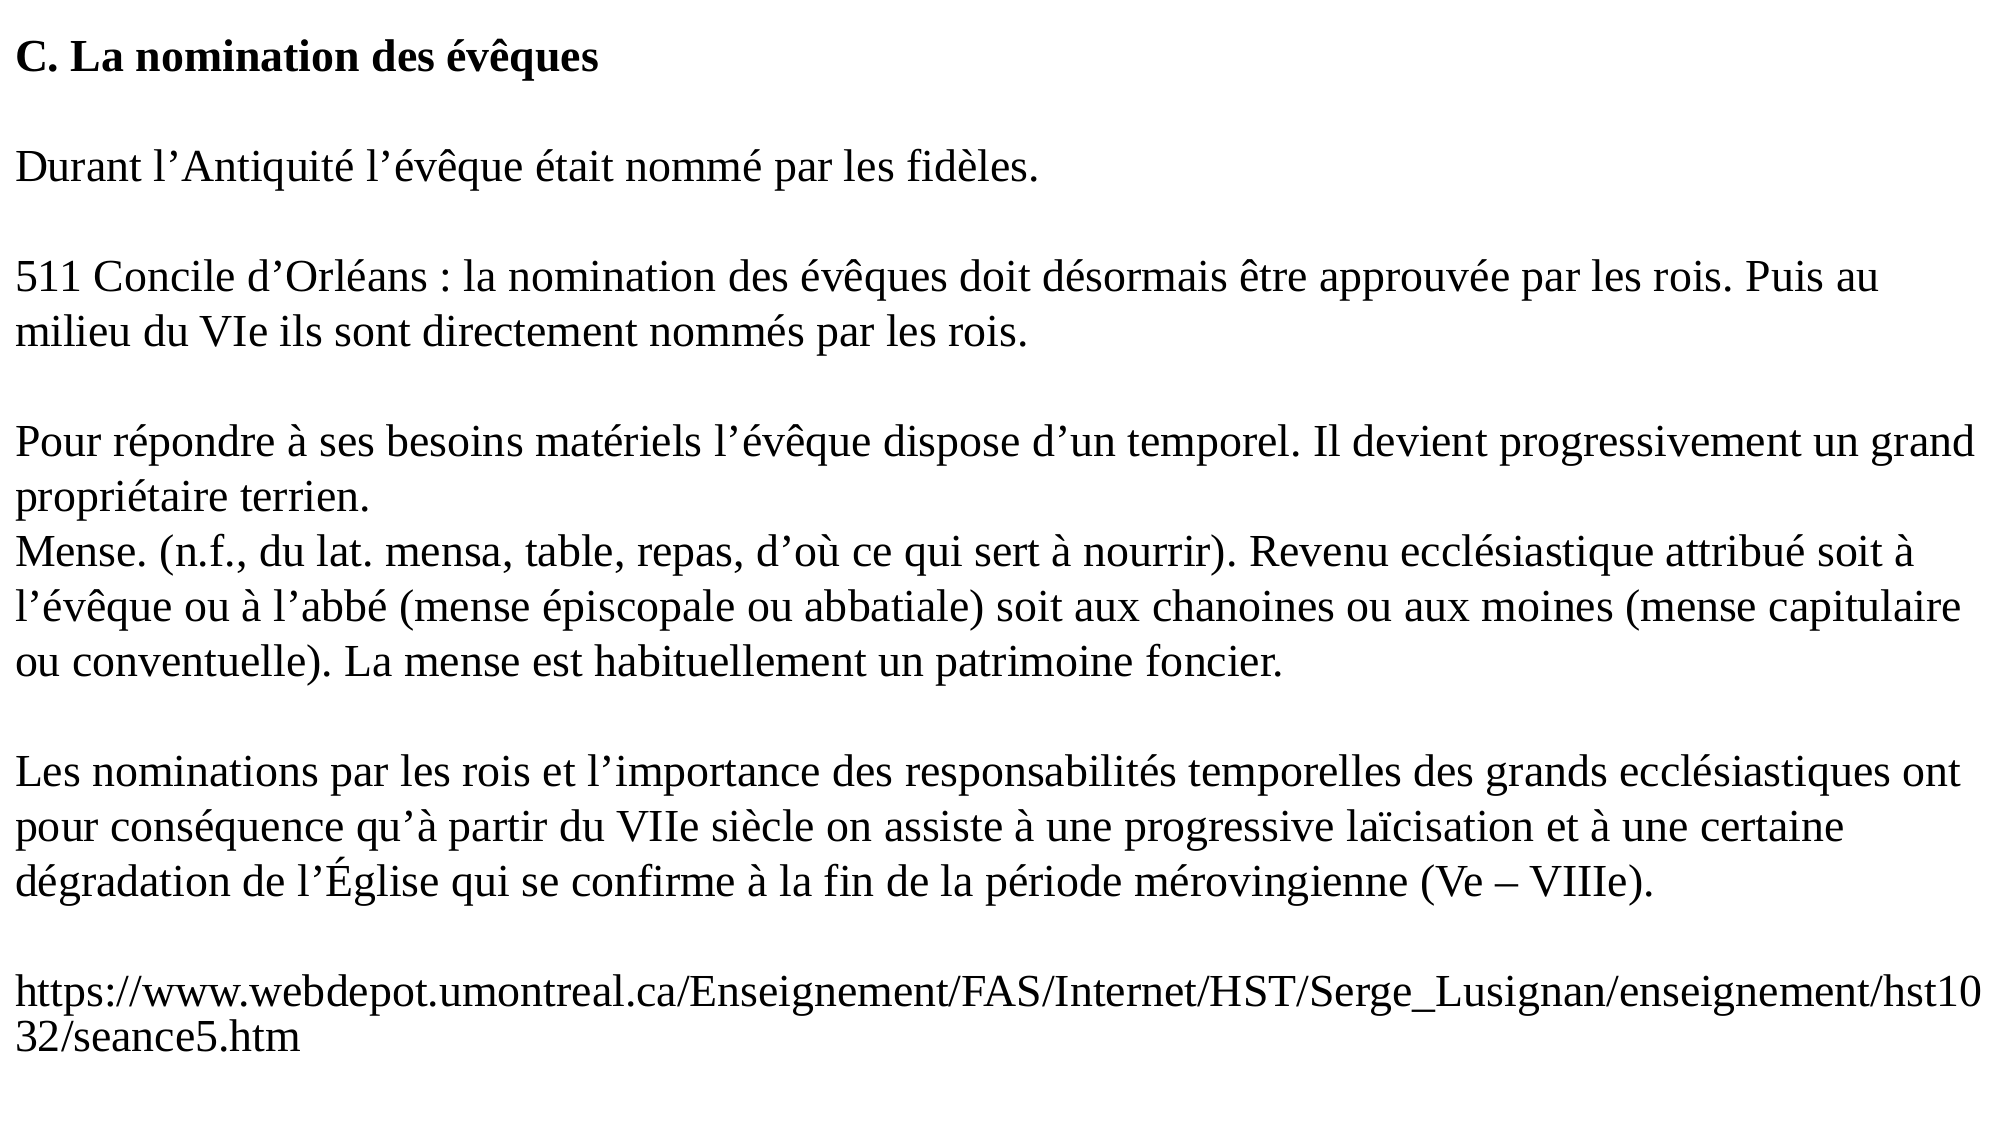

C. La nomination des évêques
Durant l’Antiquité l’évêque était nommé par les fidèles.
511 Concile d’Orléans : la nomination des évêques doit désormais être approuvée par les rois. Puis au milieu du VIe ils sont directement nommés par les rois.
Pour répondre à ses besoins matériels l’évêque dispose d’un temporel. Il devient progressivement un grand propriétaire terrien.
Mense. (n.f., du lat. mensa, table, repas, d’où ce qui sert à nourrir). Revenu ecclésiastique attribué soit à l’évêque ou à l’abbé (mense épiscopale ou abbatiale) soit aux chanoines ou aux moines (mense capitulaire ou conventuelle). La mense est habituellement un patrimoine foncier.
Les nominations par les rois et l’importance des responsabilités temporelles des grands ecclésiastiques ont pour conséquence qu’à partir du VIIe siècle on assiste à une progressive laïcisation et à une certaine dégradation de l’Église qui se confirme à la fin de la période mérovingienne (Ve – VIIIe).
https://www.webdepot.umontreal.ca/Enseignement/FAS/Internet/HST/Serge_Lusignan/enseignement/hst1032/seance5.htm